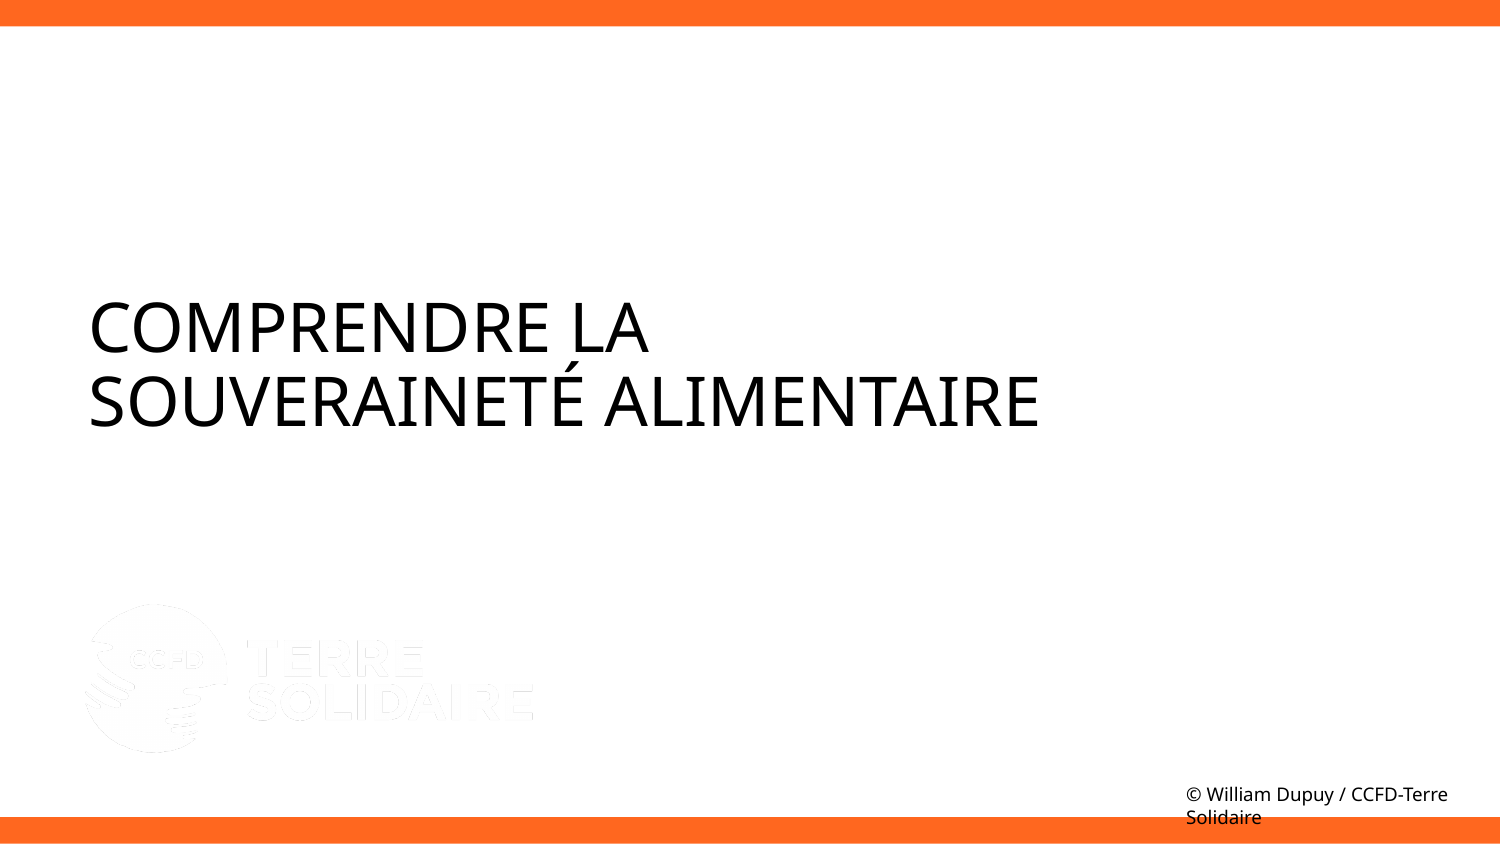

# COMPRENDRE LA SOUVERAINETÉ ALIMENTAIRE
© William Dupuy / CCFD-Terre Solidaire